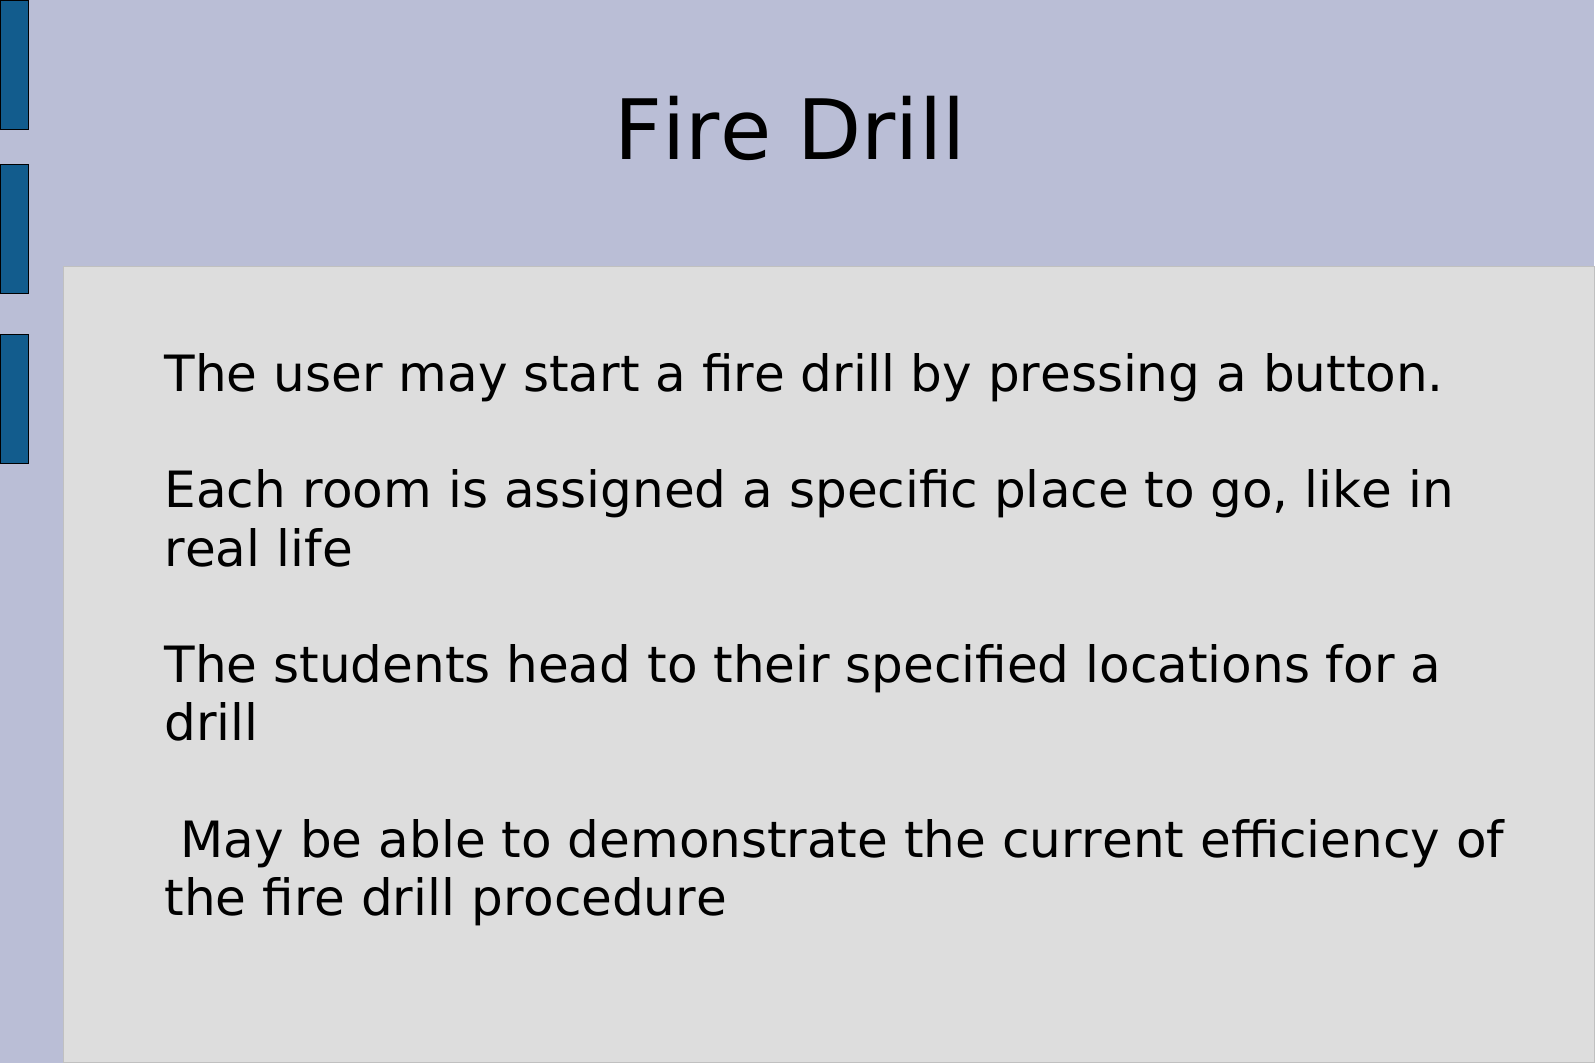

Fire Drill
The user may start a fire drill by pressing a button.
Each room is assigned a specific place to go, like in real life
The students head to their specified locations for a drill
 May be able to demonstrate the current efficiency of the fire drill procedure